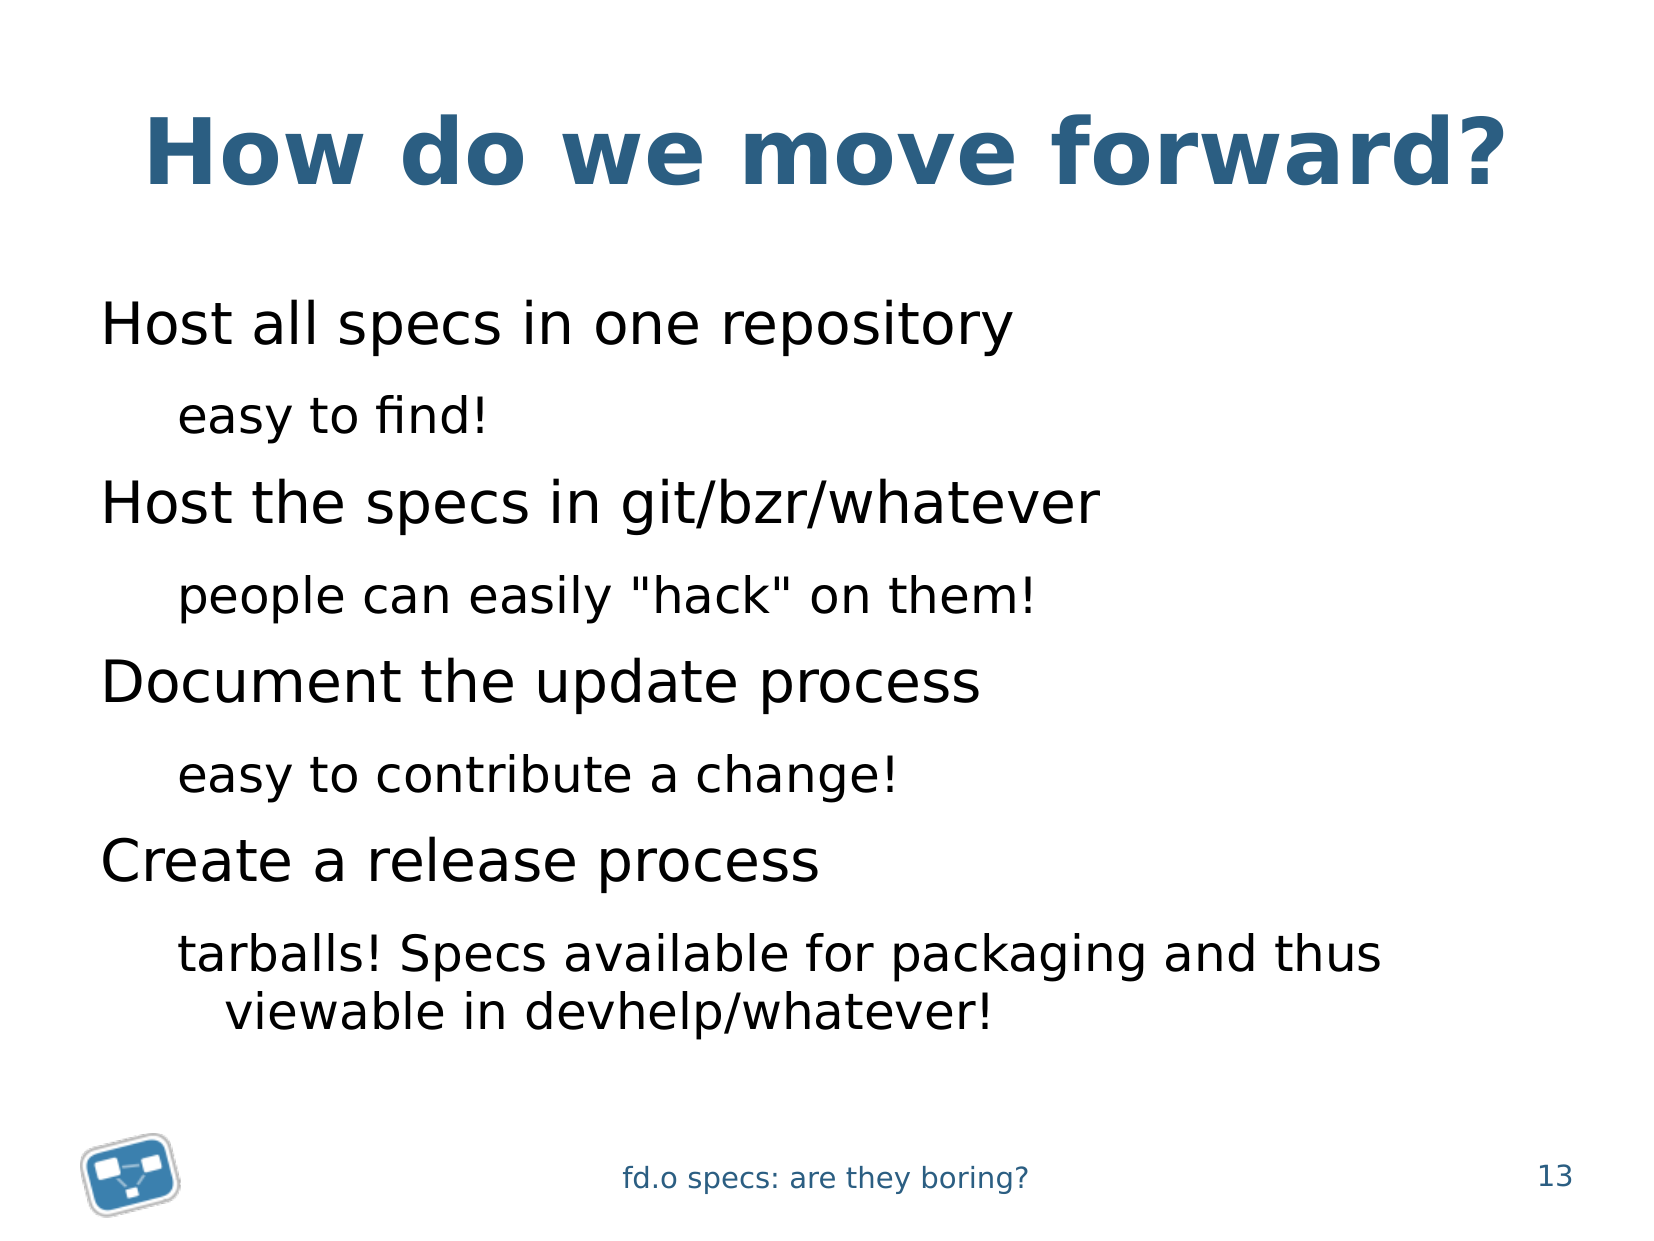

# How do we move forward?
Host all specs in one repository
easy to find!
Host the specs in git/bzr/whatever
people can easily "hack" on them!
Document the update process
easy to contribute a change!
Create a release process
tarballs! Specs available for packaging and thus viewable in devhelp/whatever!